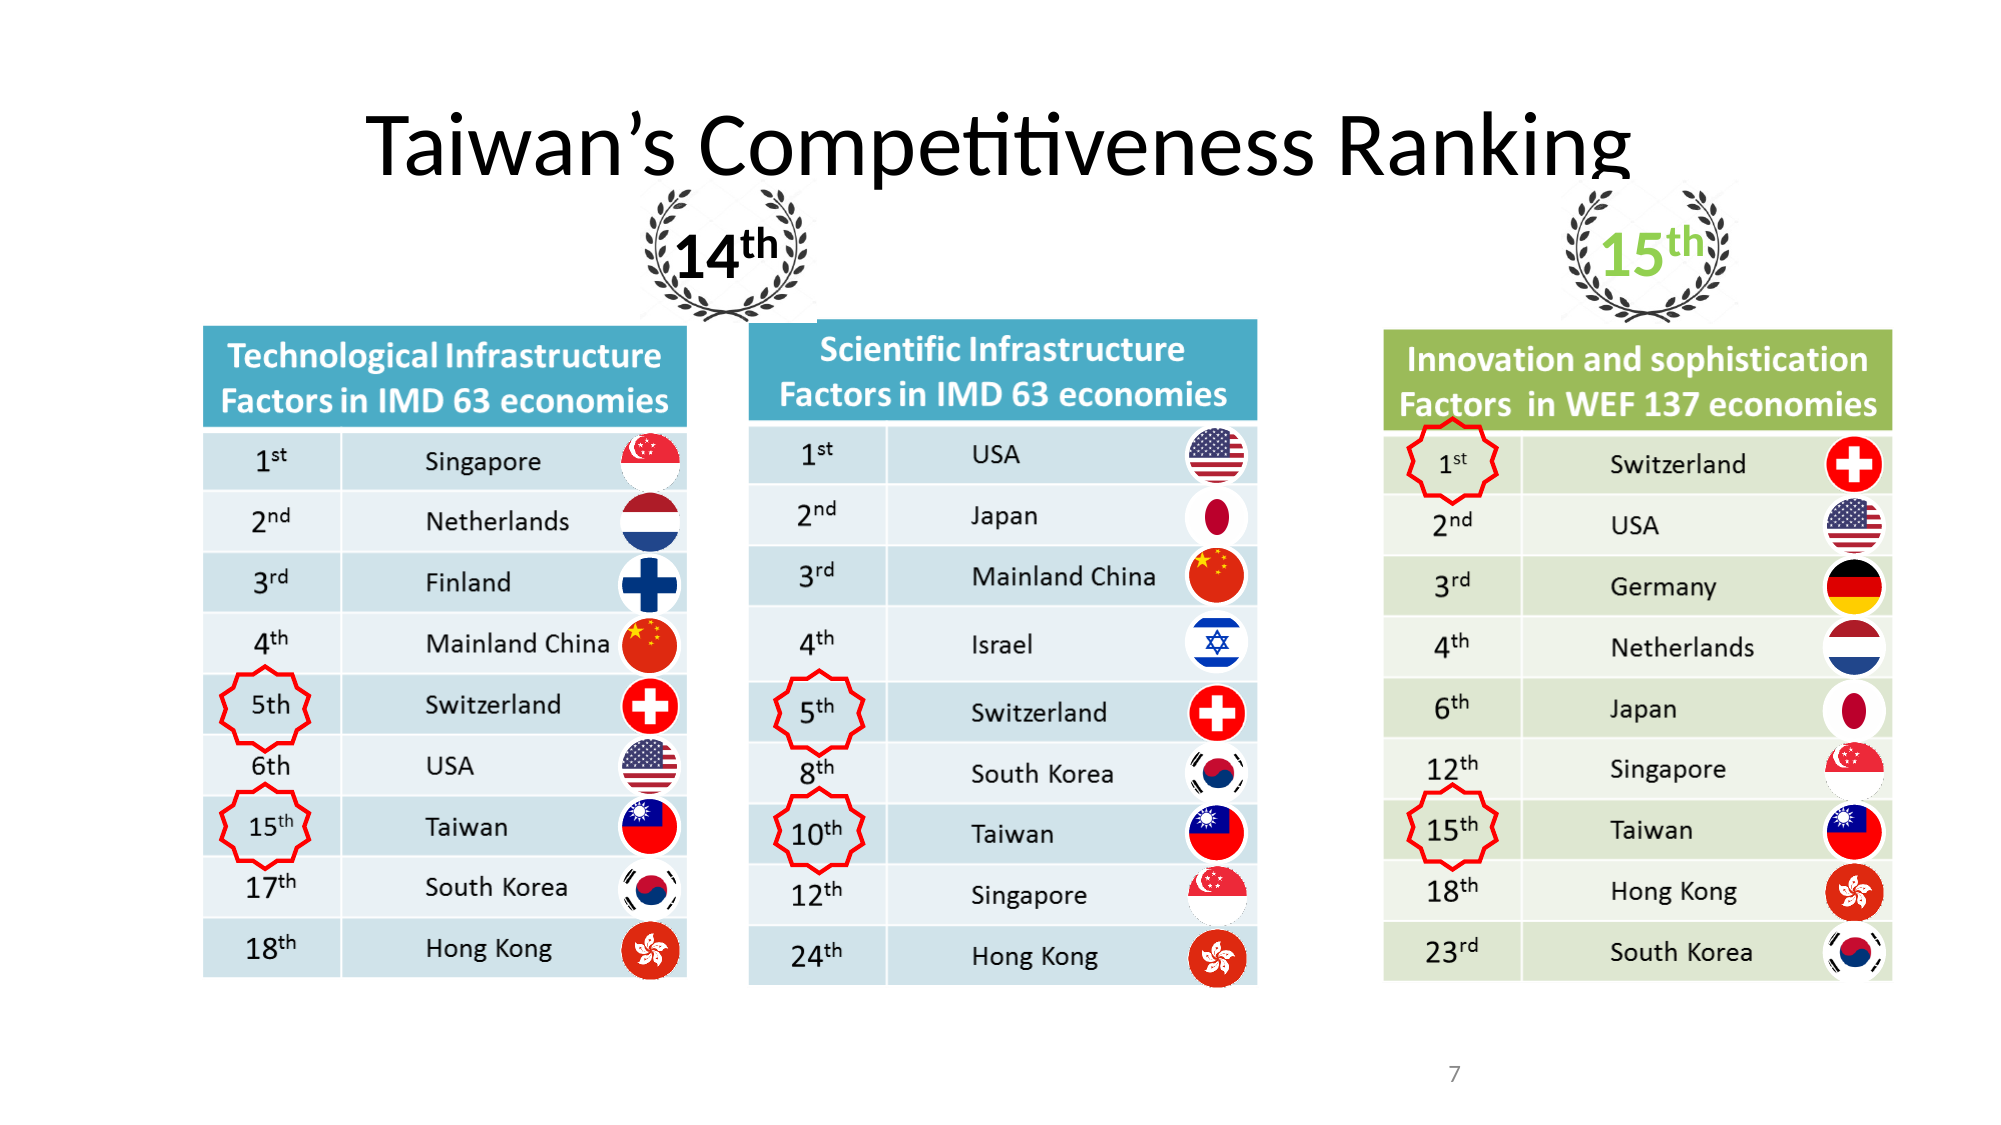

# Taiwan’s Competitiveness Ranking
14th
15th
2-7
7